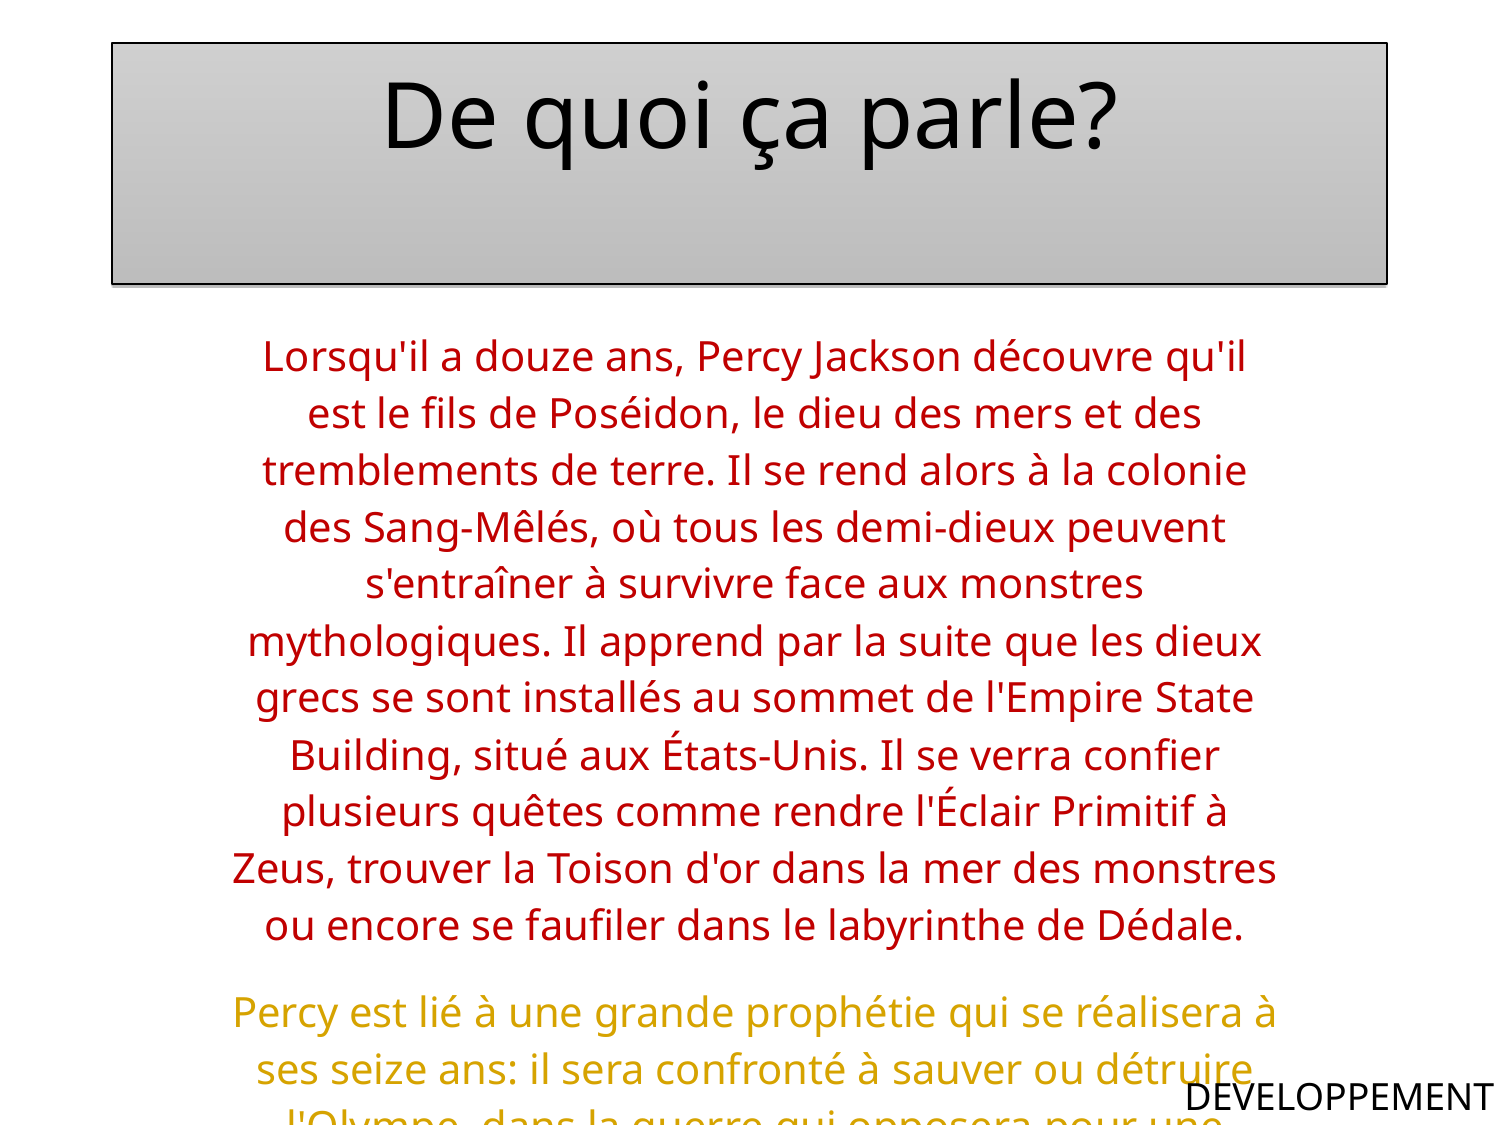

# De quoi ça parle?
Lorsqu'il a douze ans, Percy Jackson découvre qu'il est le fils de Poséidon, le dieu des mers et des tremblements de terre. Il se rend alors à la colonie des Sang-Mêlés, où tous les demi-dieux peuvent s'entraîner à survivre face aux monstres mythologiques. Il apprend par la suite que les dieux grecs se sont installés au sommet de l'Empire State Building, situé aux États-Unis. Il se verra confier plusieurs quêtes comme rendre l'Éclair Primitif à Zeus, trouver la Toison d'or dans la mer des monstres ou encore se faufiler dans le labyrinthe de Dédale.
Percy est lié à une grande prophétie qui se réalisera à ses seize ans: il sera confronté à sauver ou détruire l'Olympe, dans la guerre qui opposera pour une seconde fois, les dieux grecs et les titans...
DEVELOPPEMENT